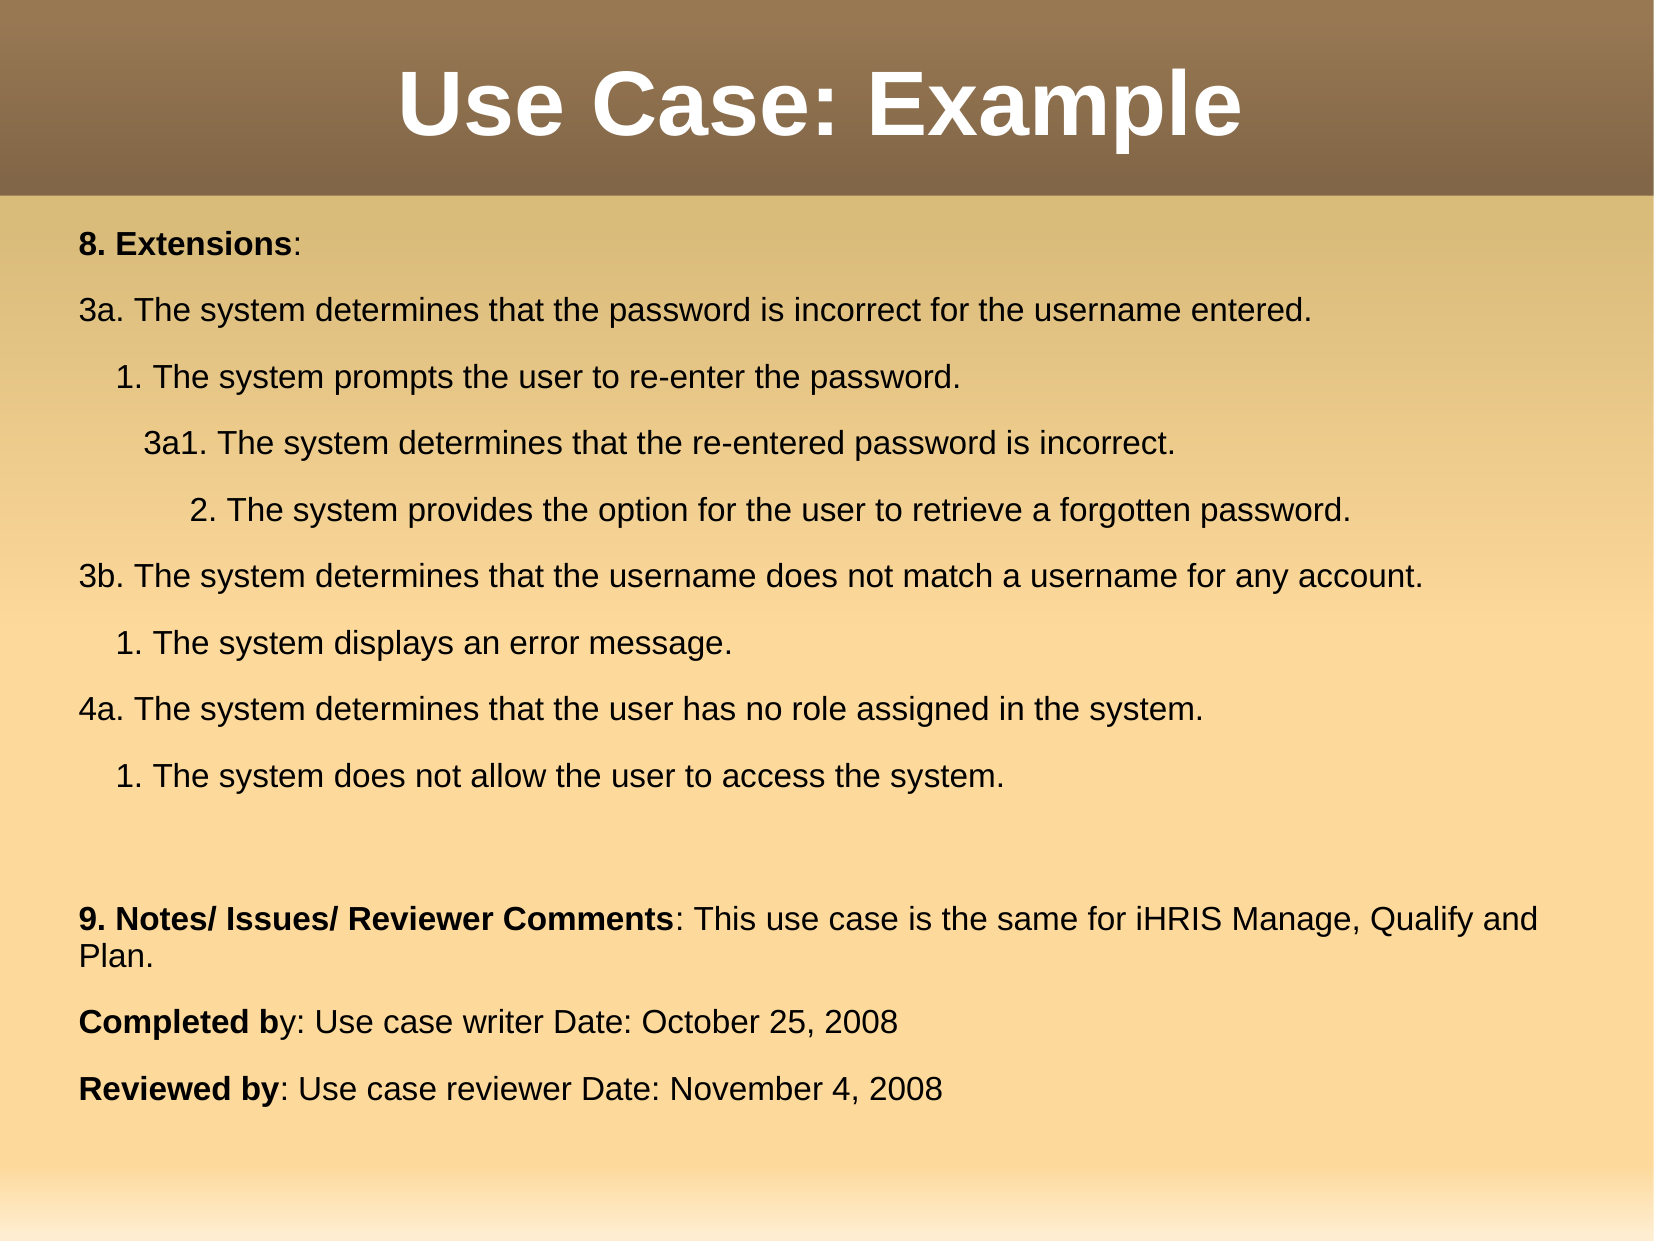

# Use Case: Example
8. Extensions:
3a. The system determines that the password is incorrect for the username entered.
 1. The system prompts the user to re-enter the password.
 3a1. The system determines that the re-entered password is incorrect.
 2. The system provides the option for the user to retrieve a forgotten password.
3b. The system determines that the username does not match a username for any account.
 1. The system displays an error message.
4a. The system determines that the user has no role assigned in the system.
 1. The system does not allow the user to access the system.
9. Notes/ Issues/ Reviewer Comments: This use case is the same for iHRIS Manage, Qualify and Plan.
Completed by: Use case writer Date: October 25, 2008
Reviewed by: Use case reviewer Date: November 4, 2008